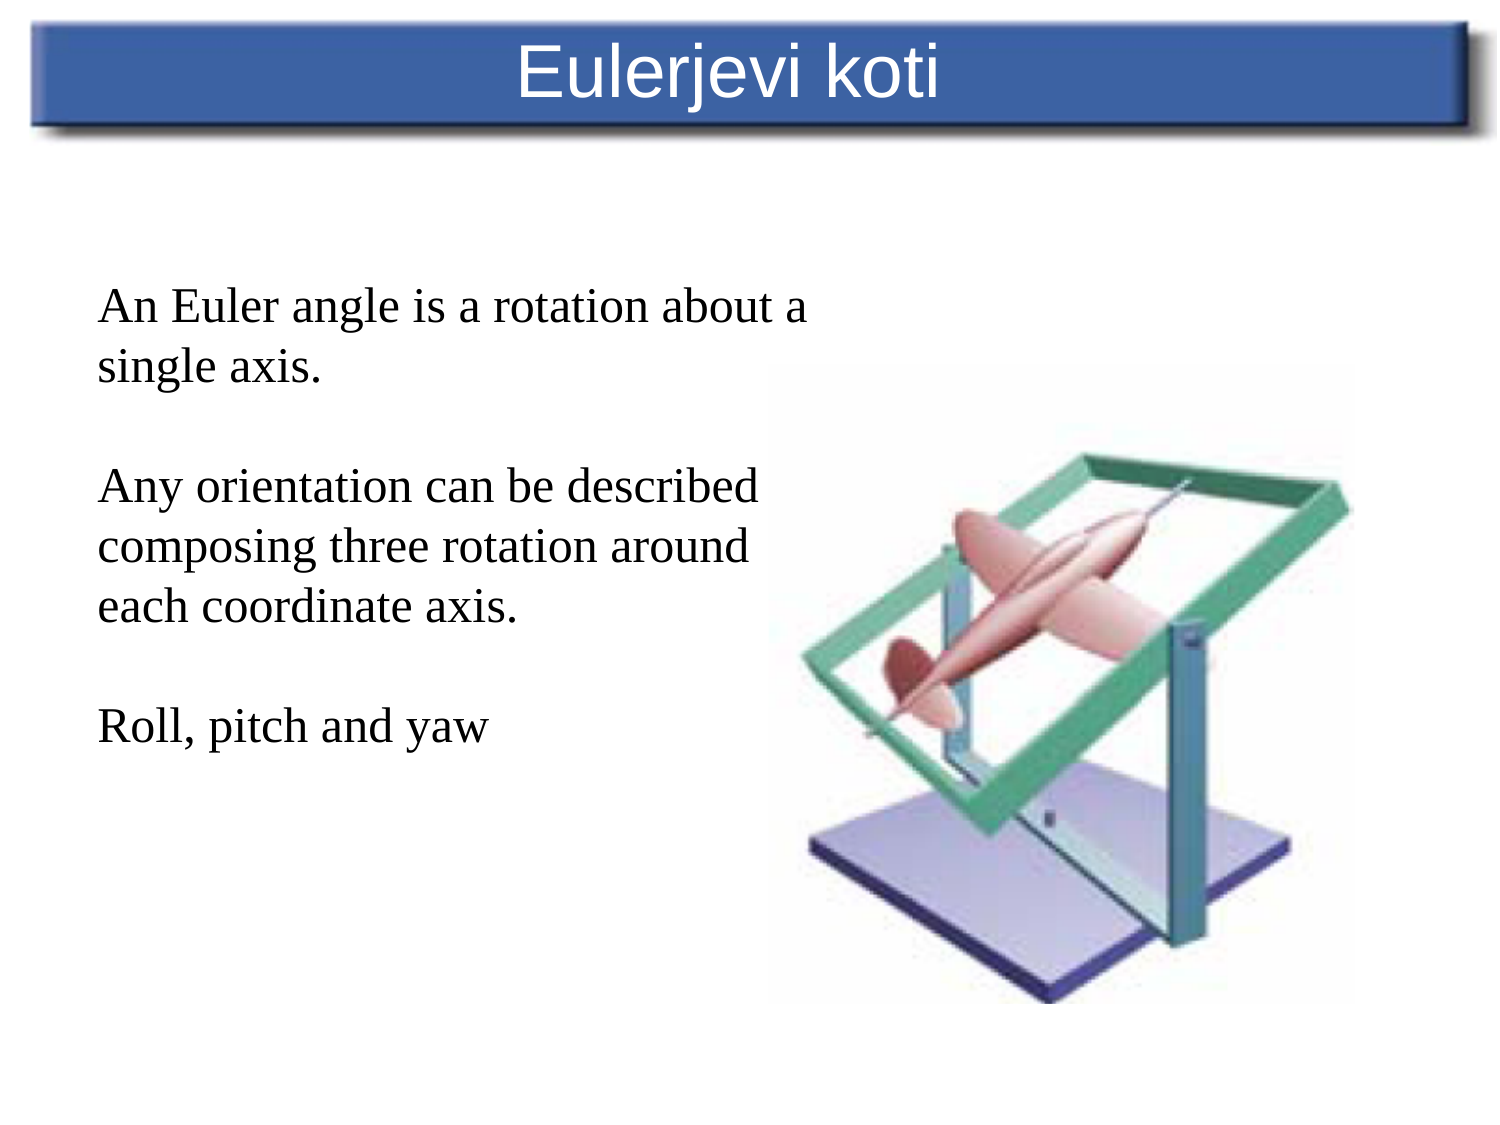

Eulerjevi koti
An Euler angle is a rotation about a single axis.
Any orientation can be described composing three rotation around
each coordinate axis.
Roll, pitch and yaw